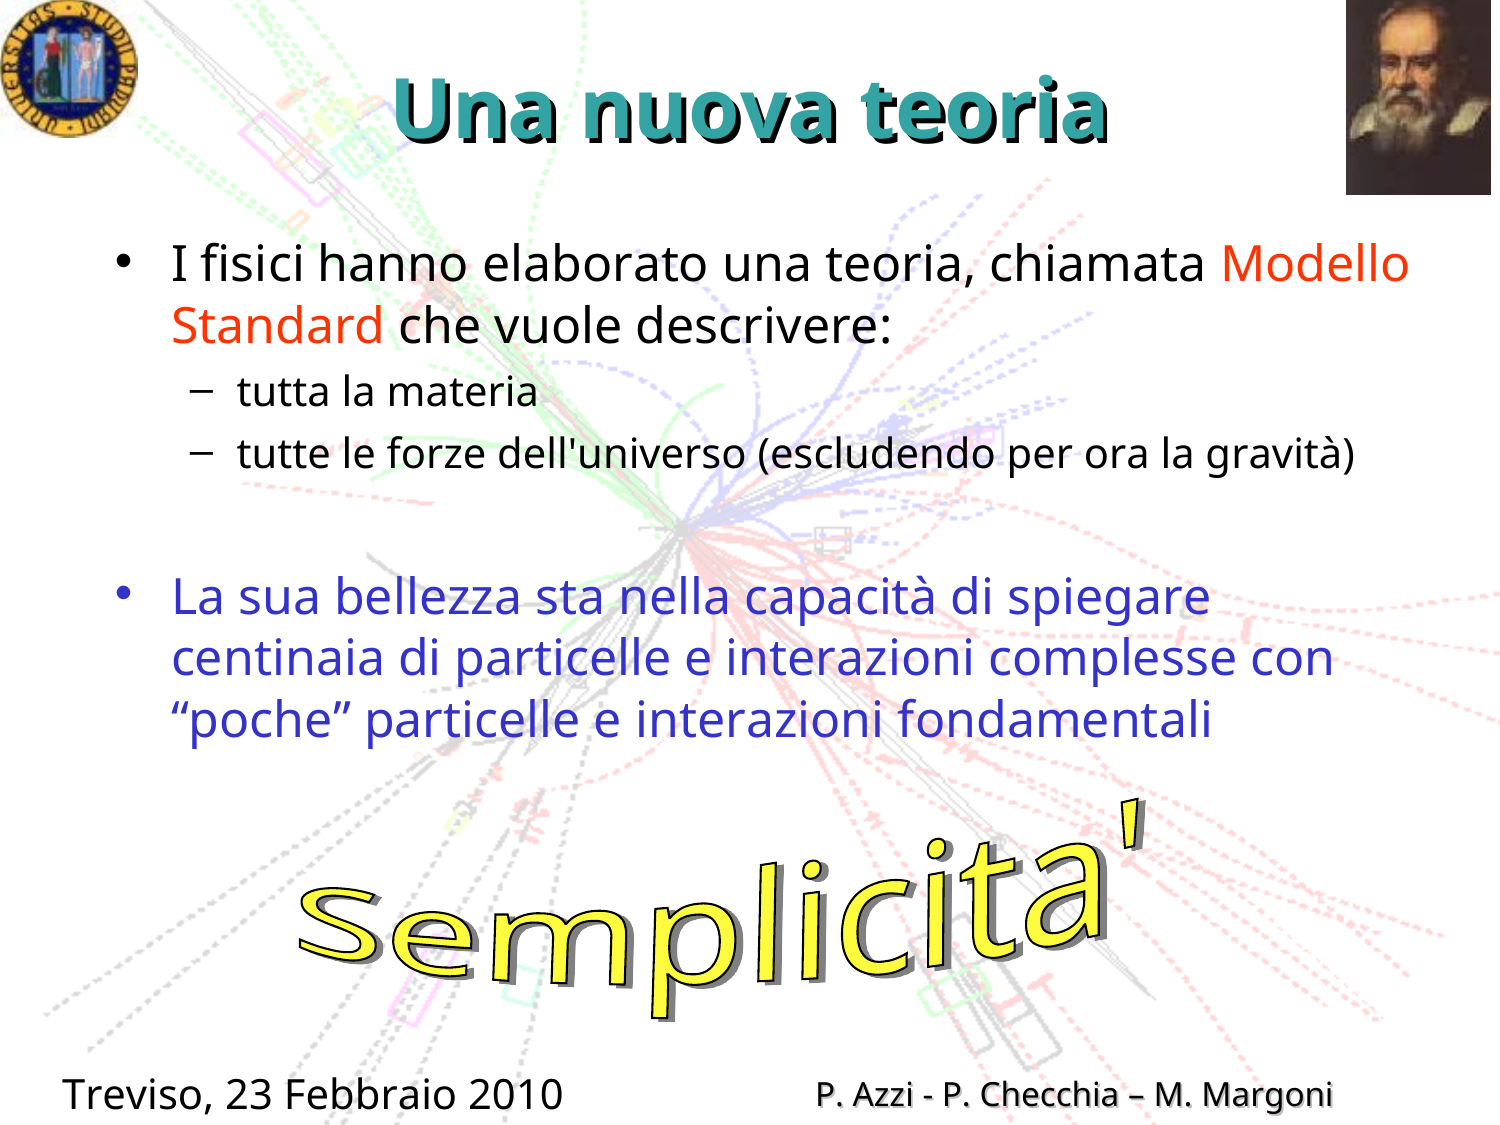

# Una nuova teoria
I fisici hanno elaborato una teoria, chiamata Modello Standard che vuole descrivere:
tutta la materia
tutte le forze dell'universo (escludendo per ora la gravità)
La sua bellezza sta nella capacità di spiegare centinaia di particelle e interazioni complesse con “poche” particelle e interazioni fondamentali
Semplicita'